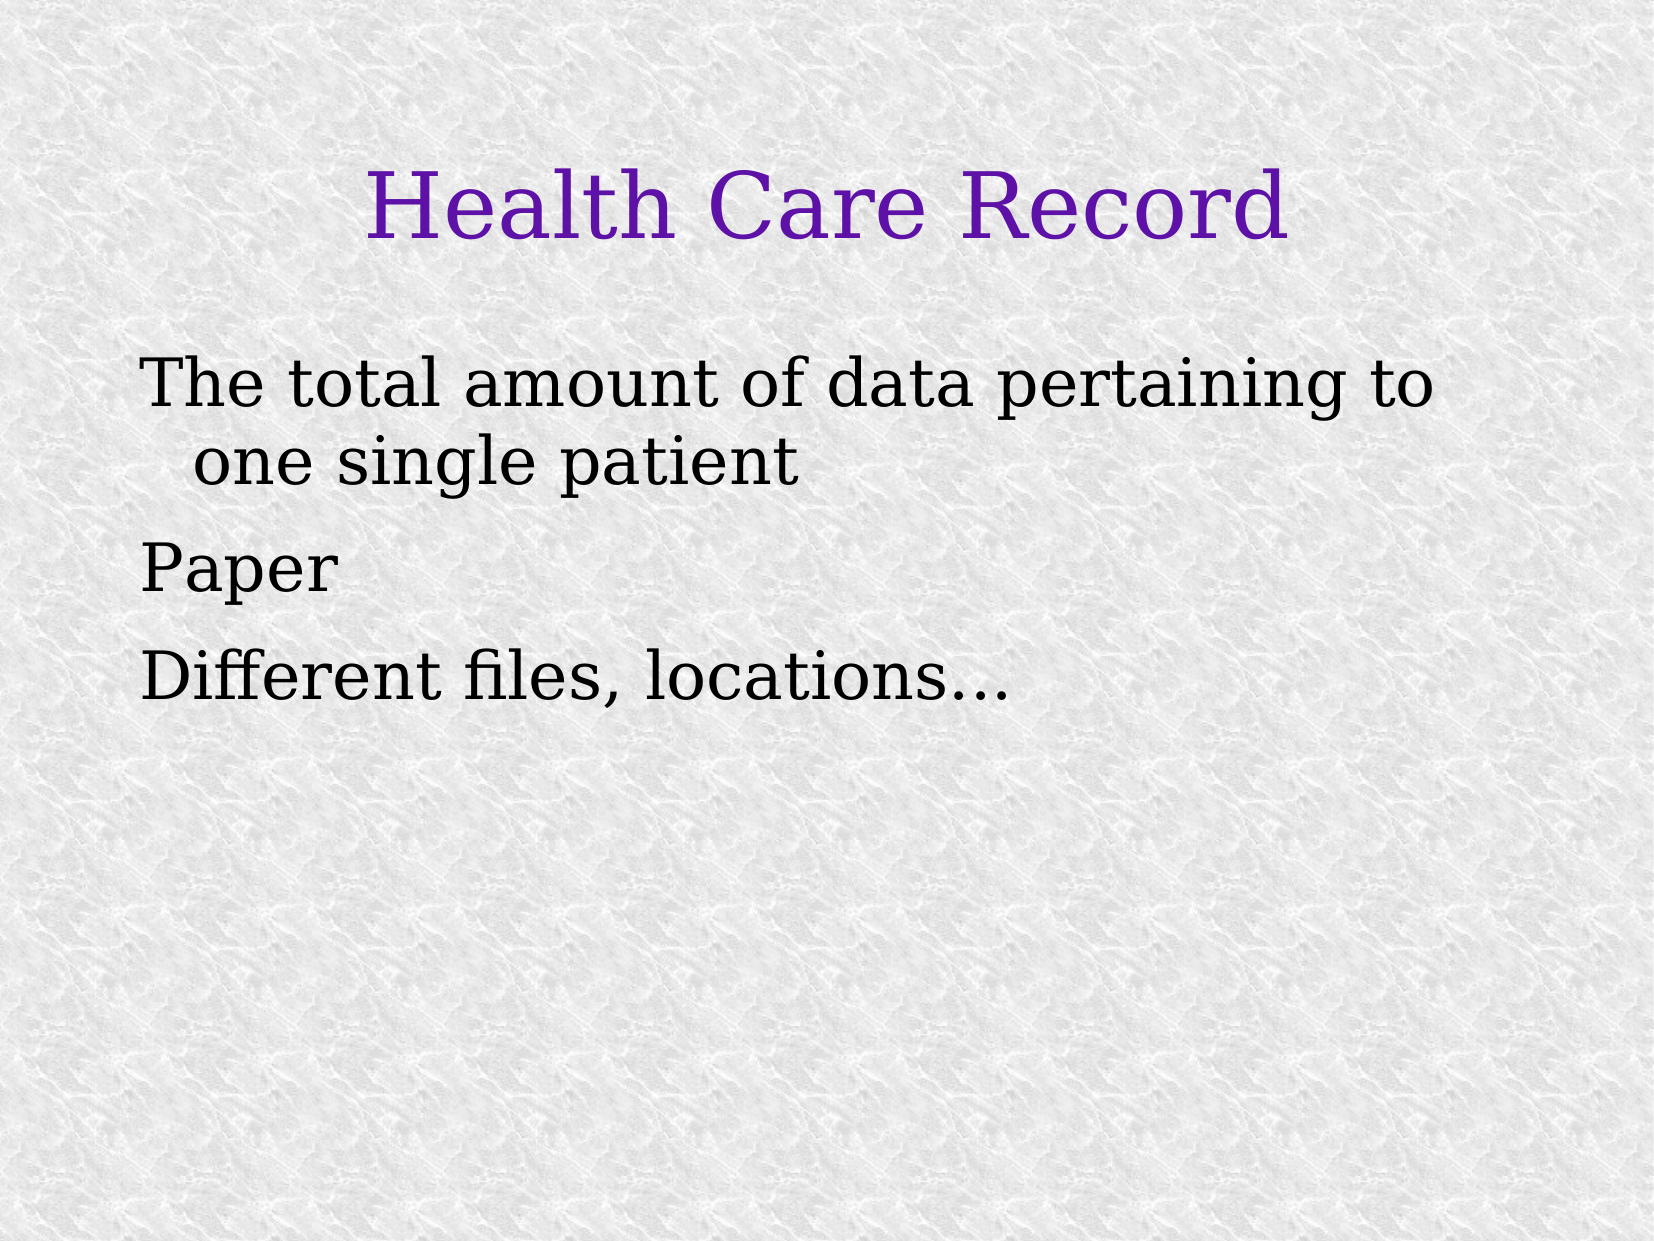

# Health Care Record
The total amount of data pertaining to one single patient
Paper
Different files, locations...